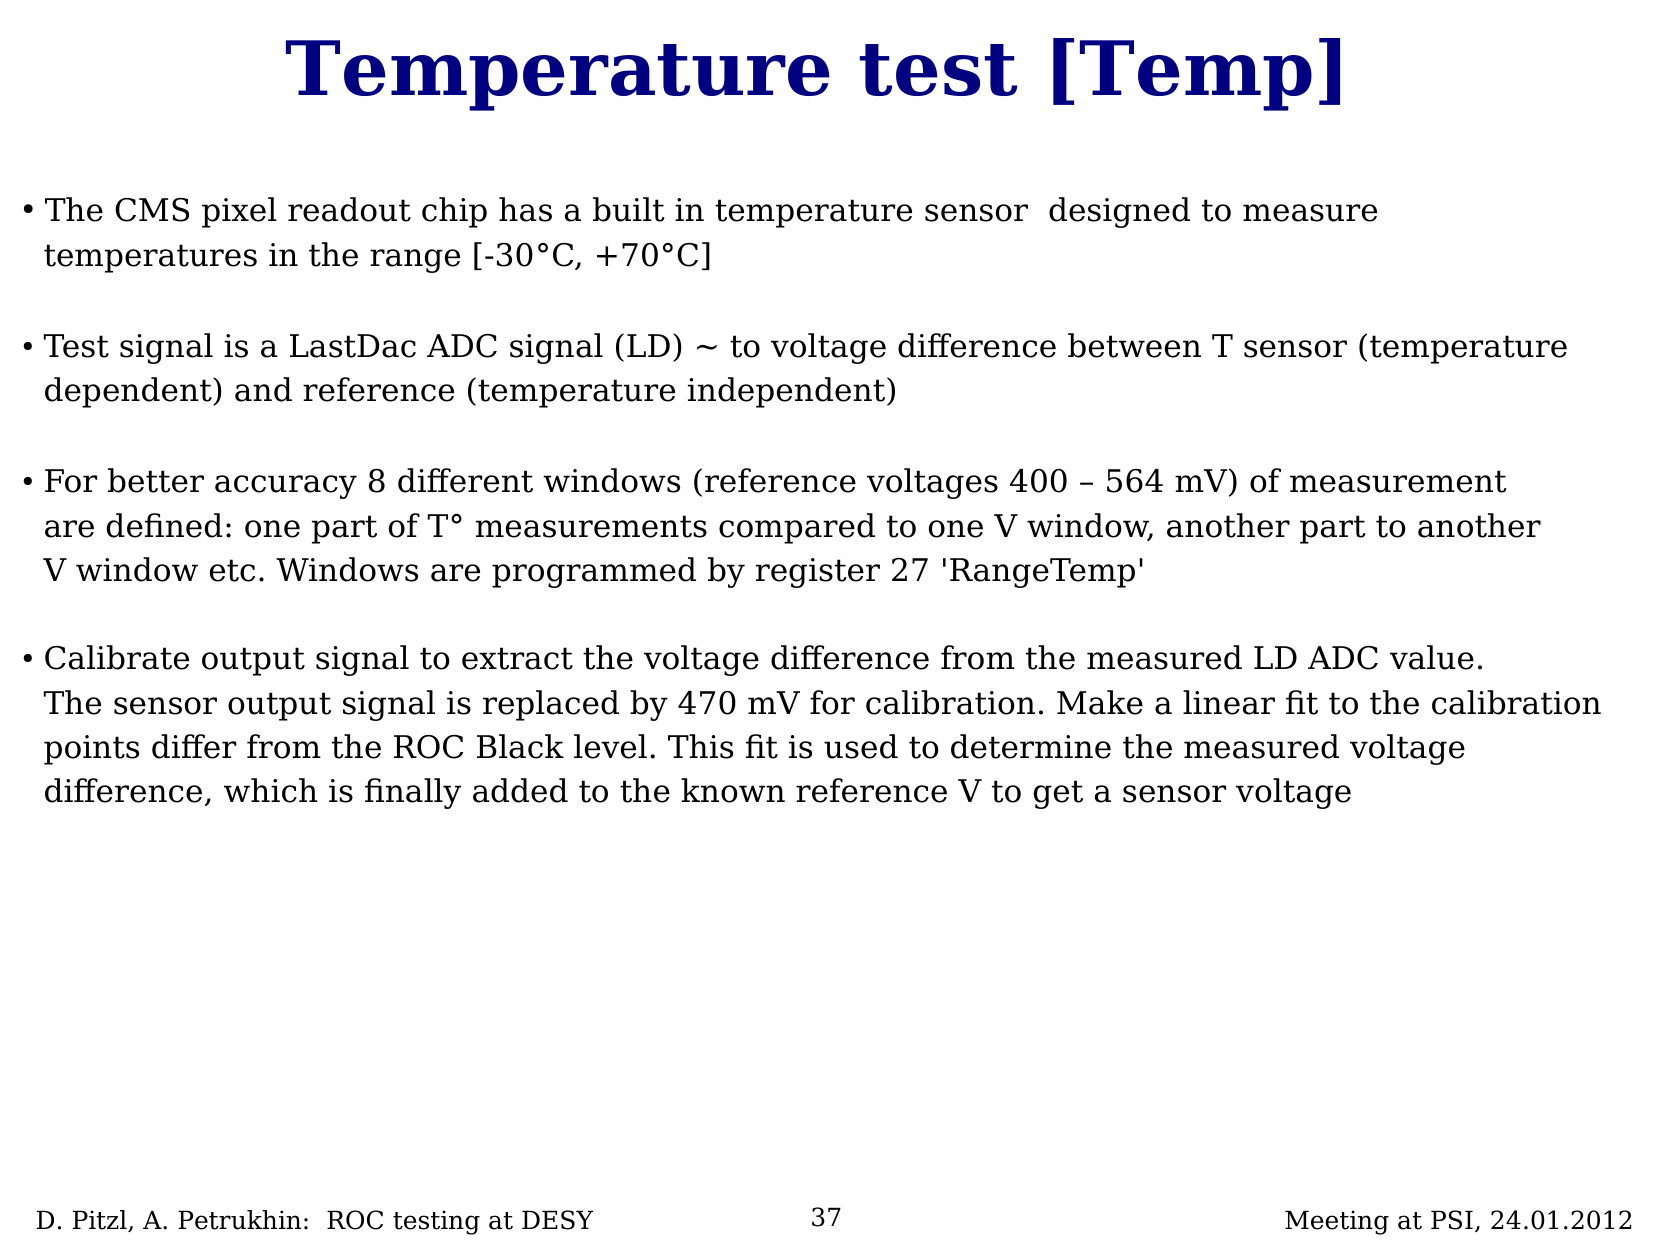

# Temperature test [Temp]
 The CMS pixel readout chip has a built in temperature sensor designed to measure
 temperatures in the range [-30°C, +70°C]
 Test signal is a LastDac ADC signal (LD) ~ to voltage difference between T sensor (temperature
 dependent) and reference (temperature independent)
 For better accuracy 8 different windows (reference voltages 400 – 564 mV) of measurement
 are defined: one part of T° measurements compared to one V window, another part to another
 V window etc. Windows are programmed by register 27 'RangeTemp'
 Calibrate output signal to extract the voltage difference from the measured LD ADC value.
 The sensor output signal is replaced by 470 mV for calibration. Make a linear fit to the calibration
 points differ from the ROC Black level. This fit is used to determine the measured voltage
 difference, which is finally added to the known reference V to get a sensor voltage